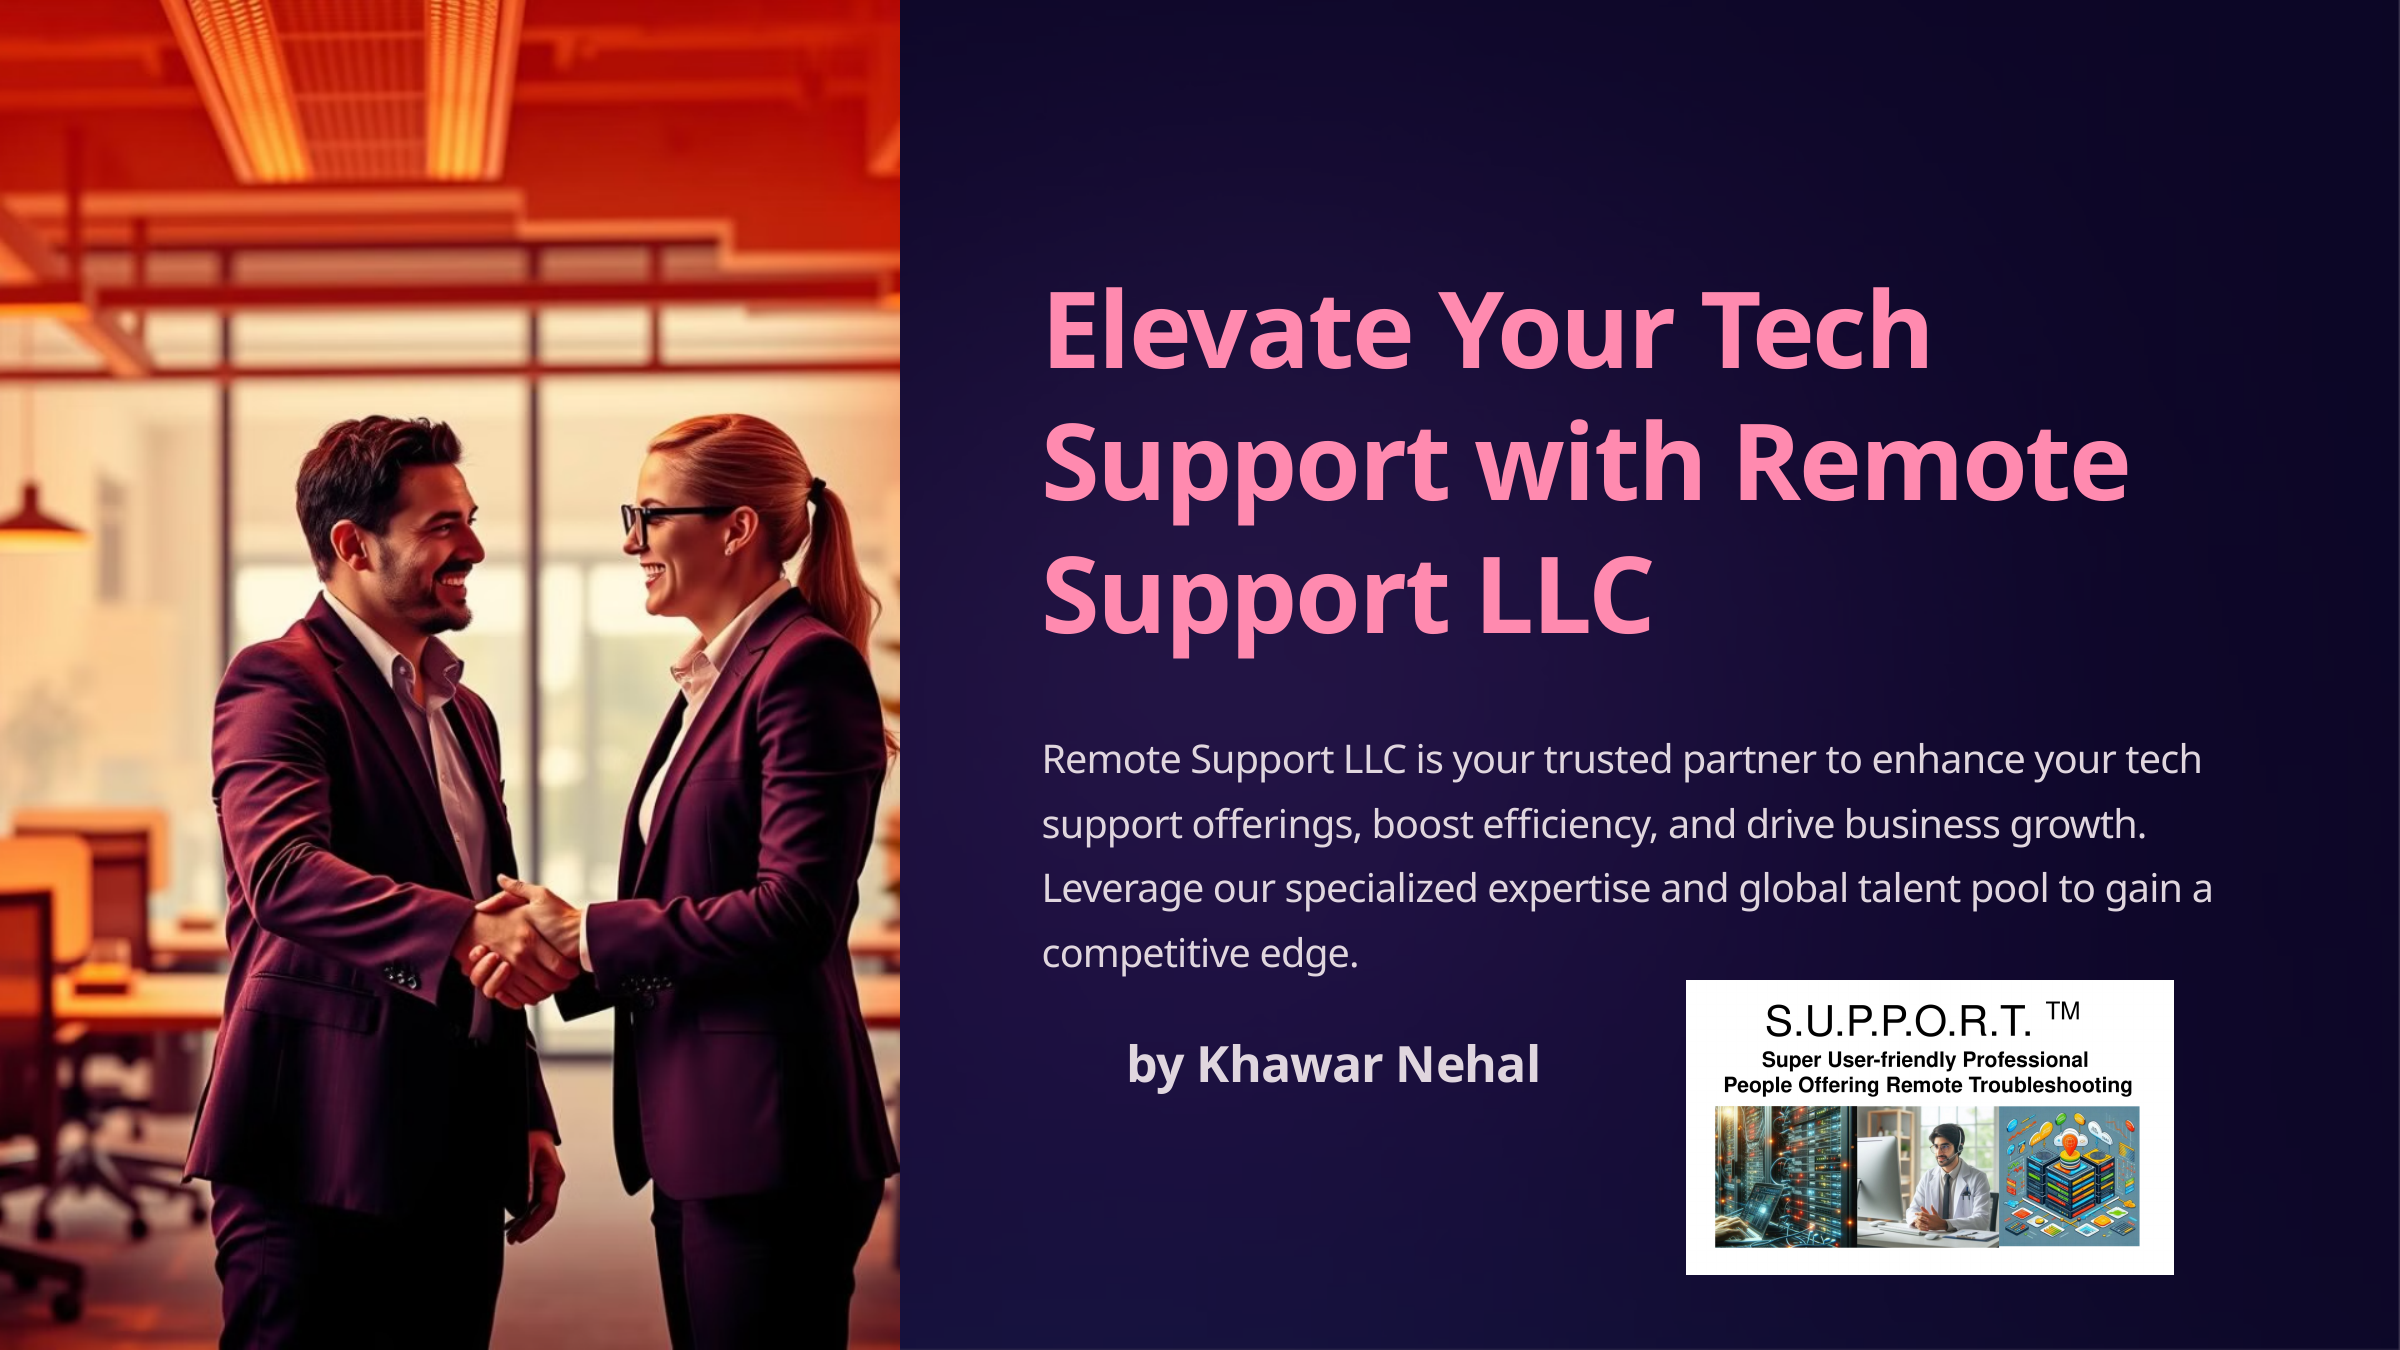

Elevate Your Tech Support with Remote Support LLC
Remote Support LLC is your trusted partner to enhance your tech support offerings, boost efficiency, and drive business growth. Leverage our specialized expertise and global talent pool to gain a competitive edge.
by Khawar Nehal